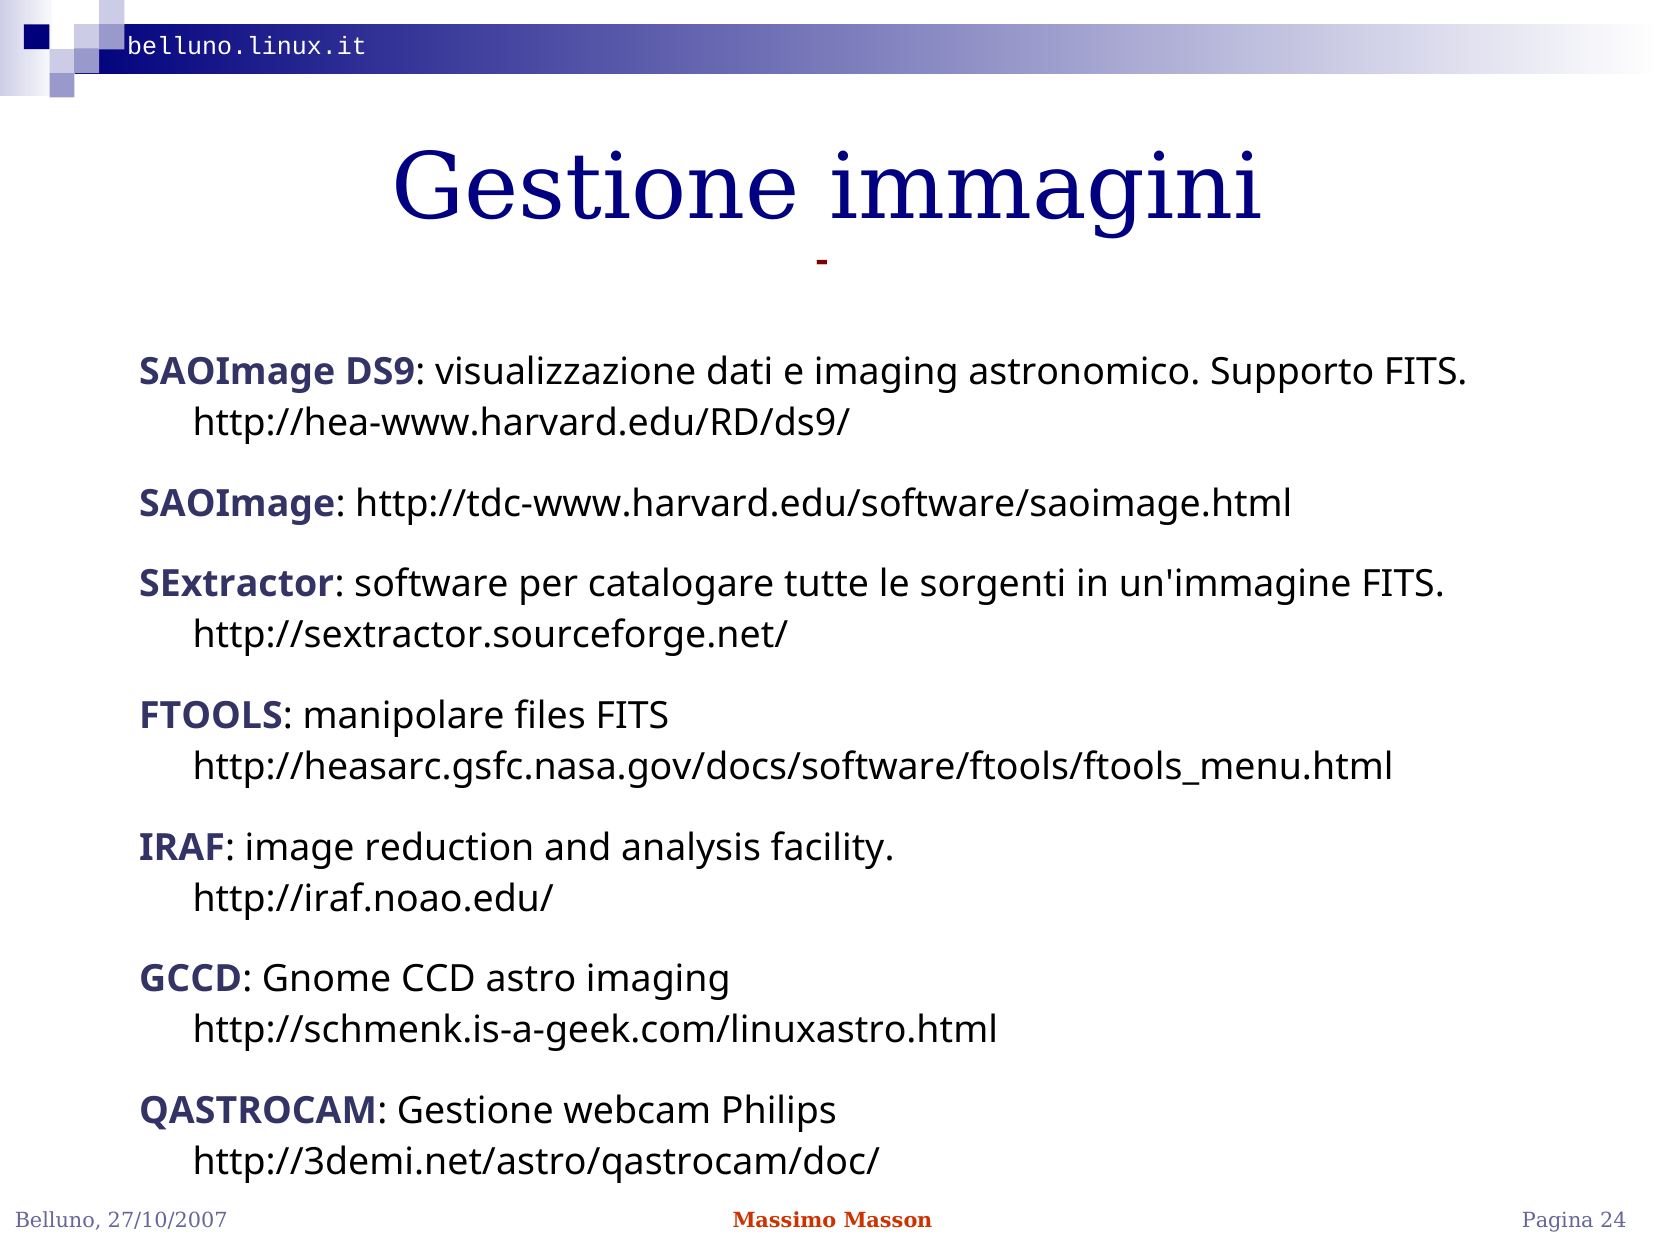

# Gestione immagini -
SAOImage DS9: visualizzazione dati e imaging astronomico. Supporto FITS.
http://hea-www.harvard.edu/RD/ds9/
SAOImage: http://tdc-www.harvard.edu/software/saoimage.html
SExtractor: software per catalogare tutte le sorgenti in un'immagine FITS.
http://sextractor.sourceforge.net/
FTOOLS: manipolare files FITS
http://heasarc.gsfc.nasa.gov/docs/software/ftools/ftools_menu.html
IRAF: image reduction and analysis facility.
http://iraf.noao.edu/
GCCD: Gnome CCD astro imaging
http://schmenk.is-a-geek.com/linuxastro.html
QASTROCAM: Gestione webcam Philips
http://3demi.net/astro/qastrocam/doc/